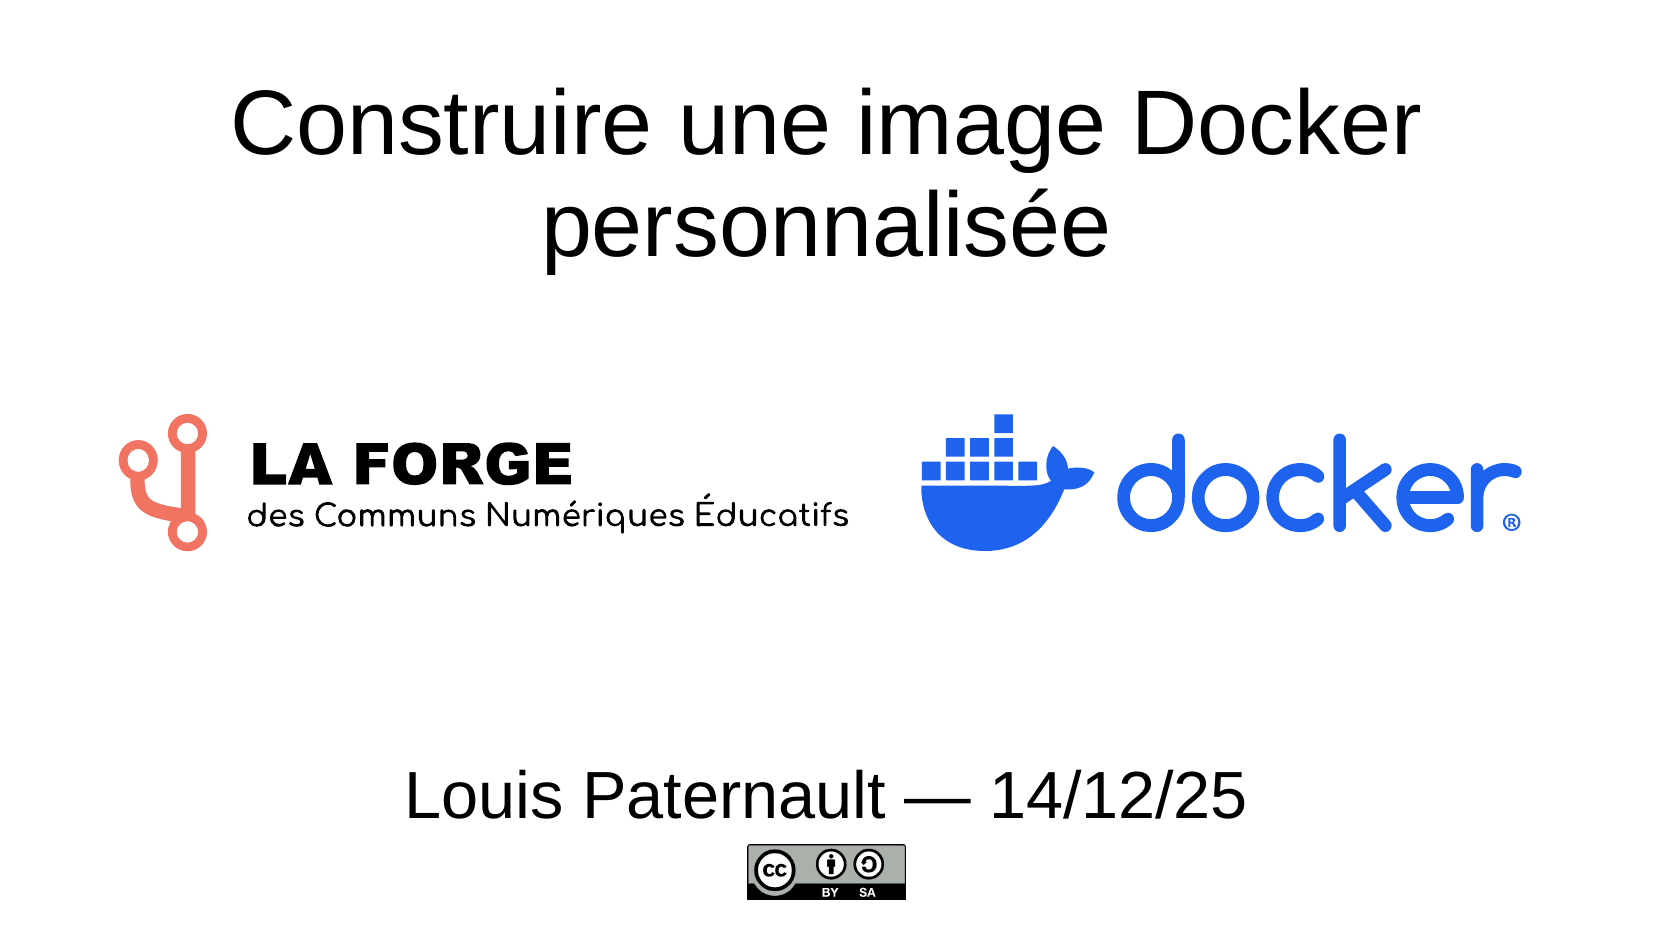

# Construire une image Docker personnalisée
Louis Paternault — 14/12/25